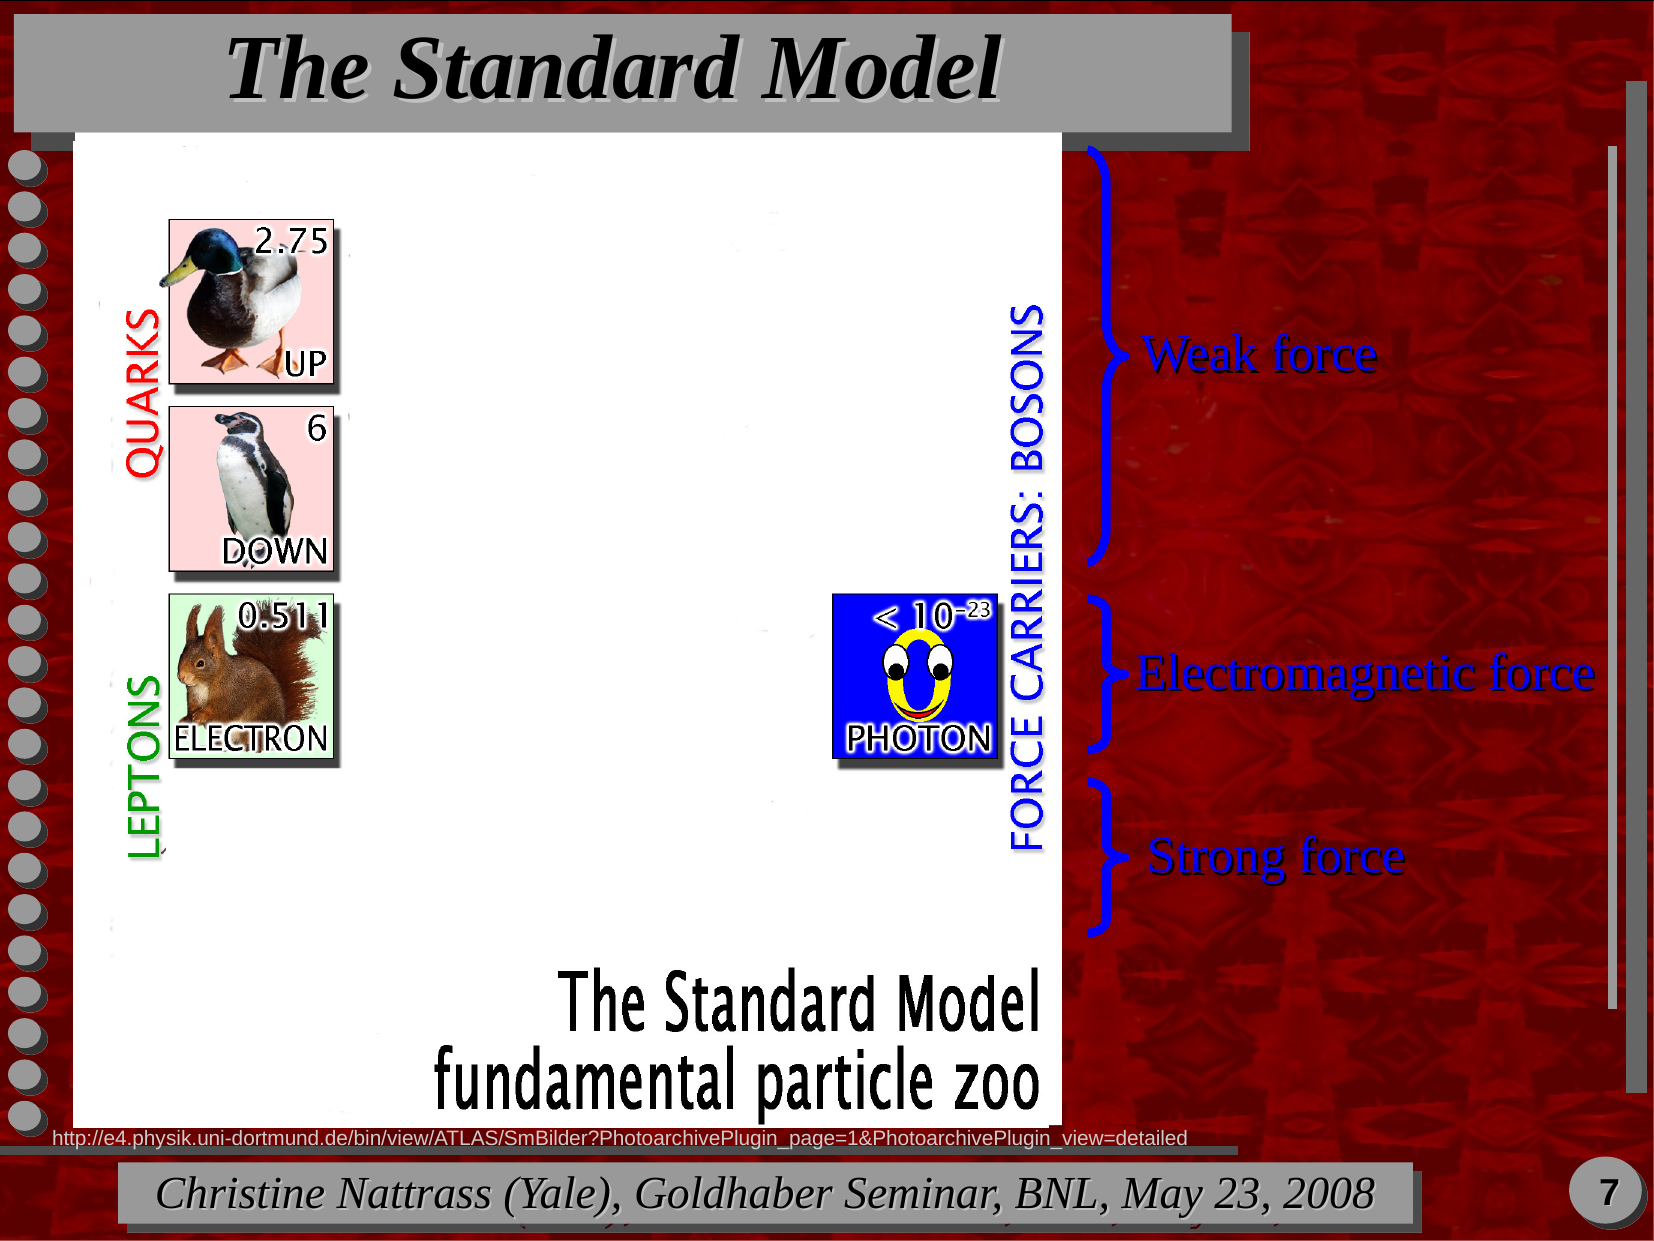

# The Standard Model
Weak force
Electromagnetic force
Strong force
http://e4.physik.uni-dortmund.de/bin/view/ATLAS/SmBilder?PhotoarchivePlugin_page=1&PhotoarchivePlugin_view=detailed